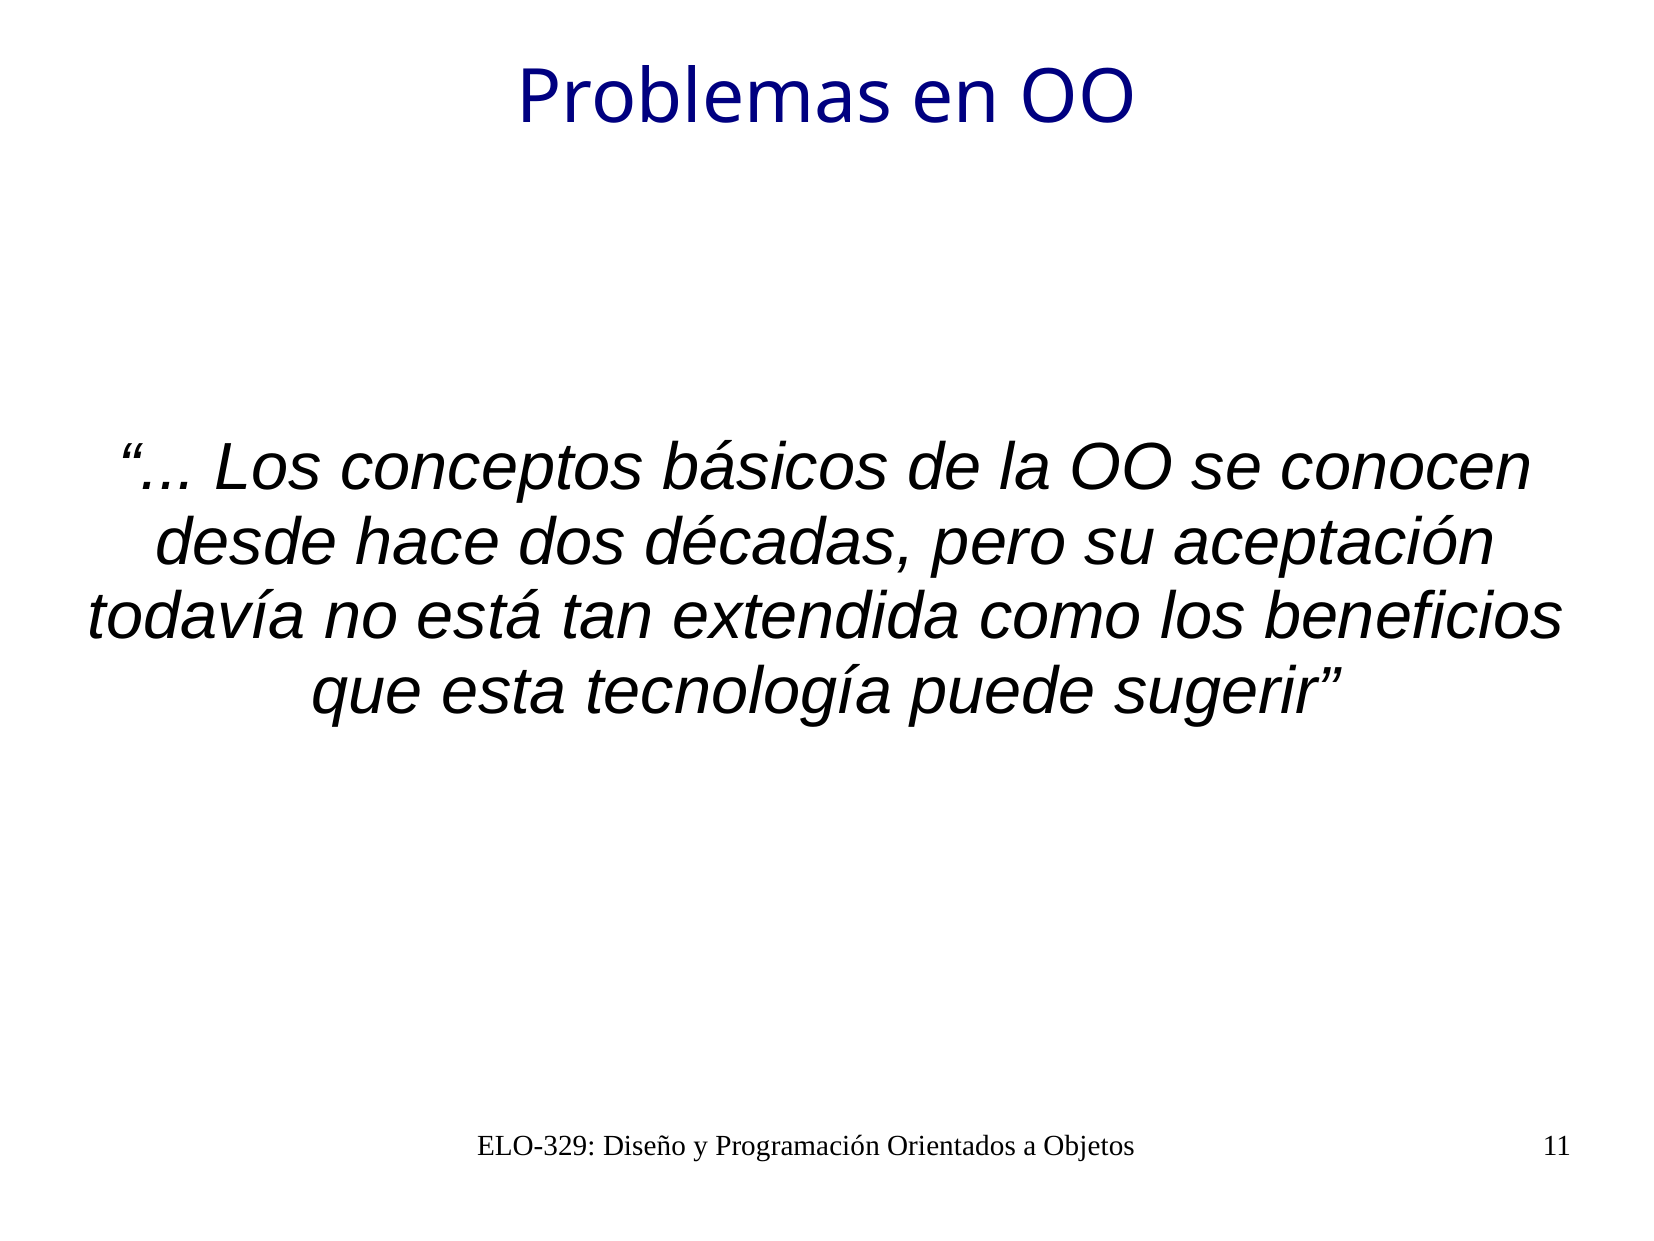

# Problemas en OO
“... Los conceptos básicos de la OO se conocen desde hace dos décadas, pero su aceptación todavía no está tan extendida como los beneficios que esta tecnología puede sugerir”
11